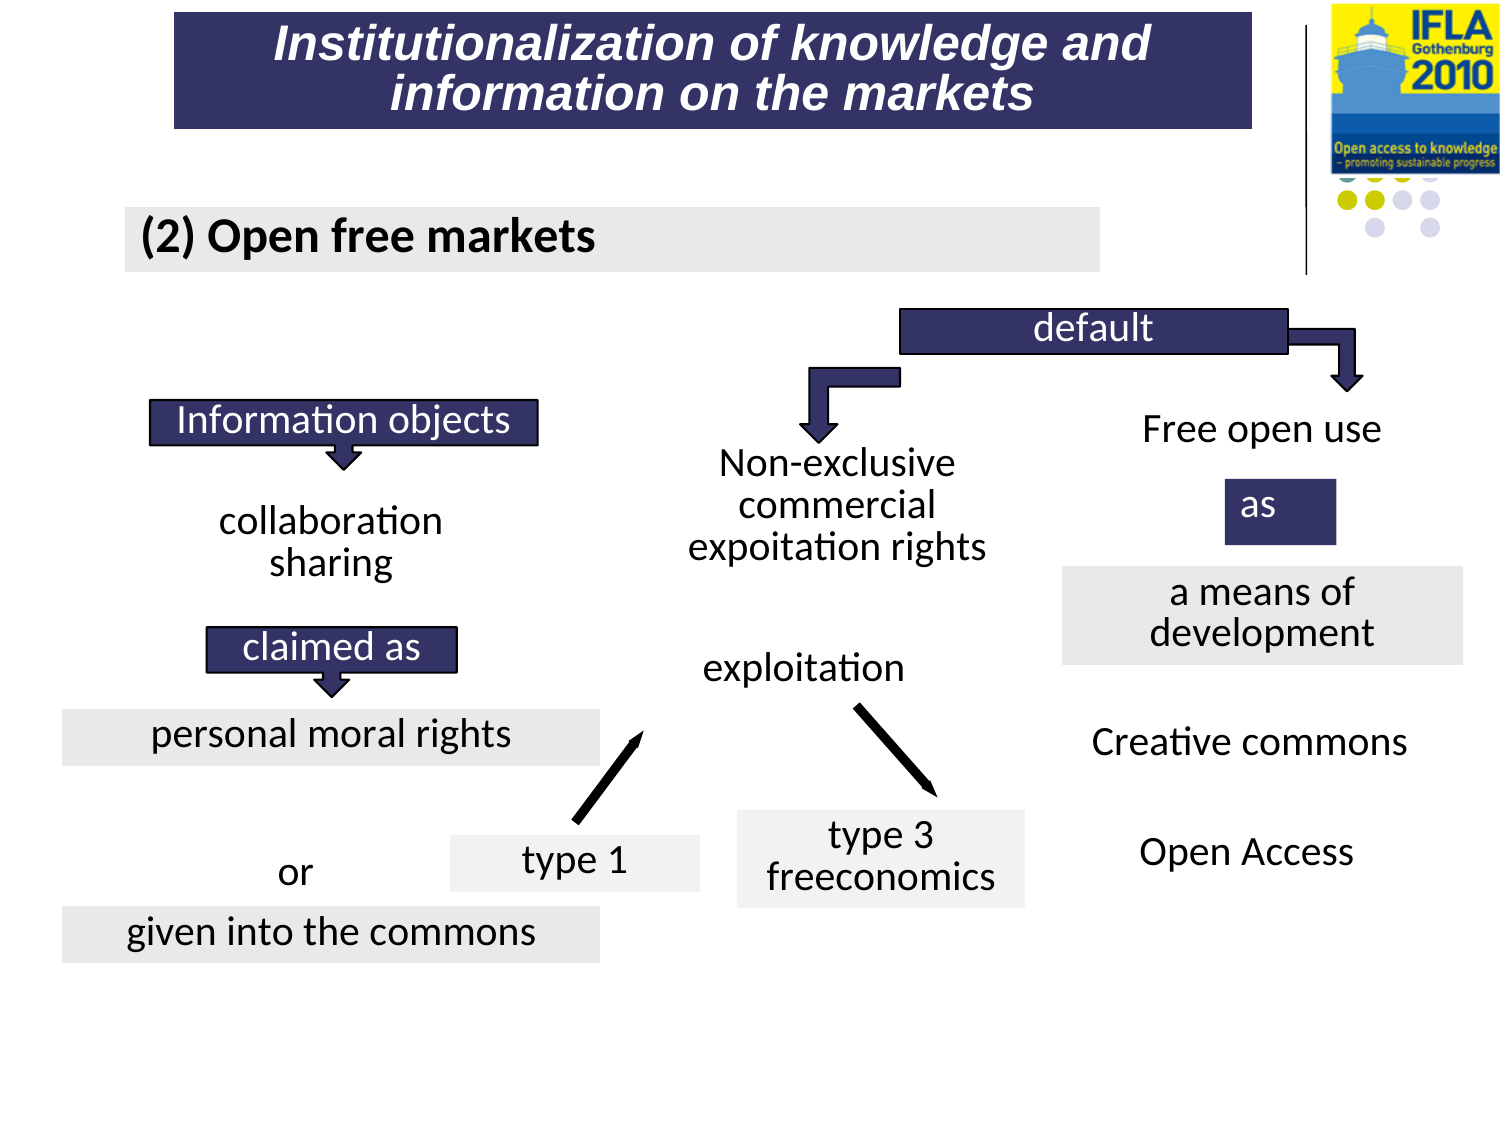

Institutionalization of knowledge and information on the markets
(2) Open free markets
default
Free open use
Non-exclusive commercial expoitation rights
Information objects
collaboration
sharing
as
a means of development
claimed as
personal moral rights
exploitation
type 3
freeconomics
Creative commons
type 1
Open Access
or
given into the commons